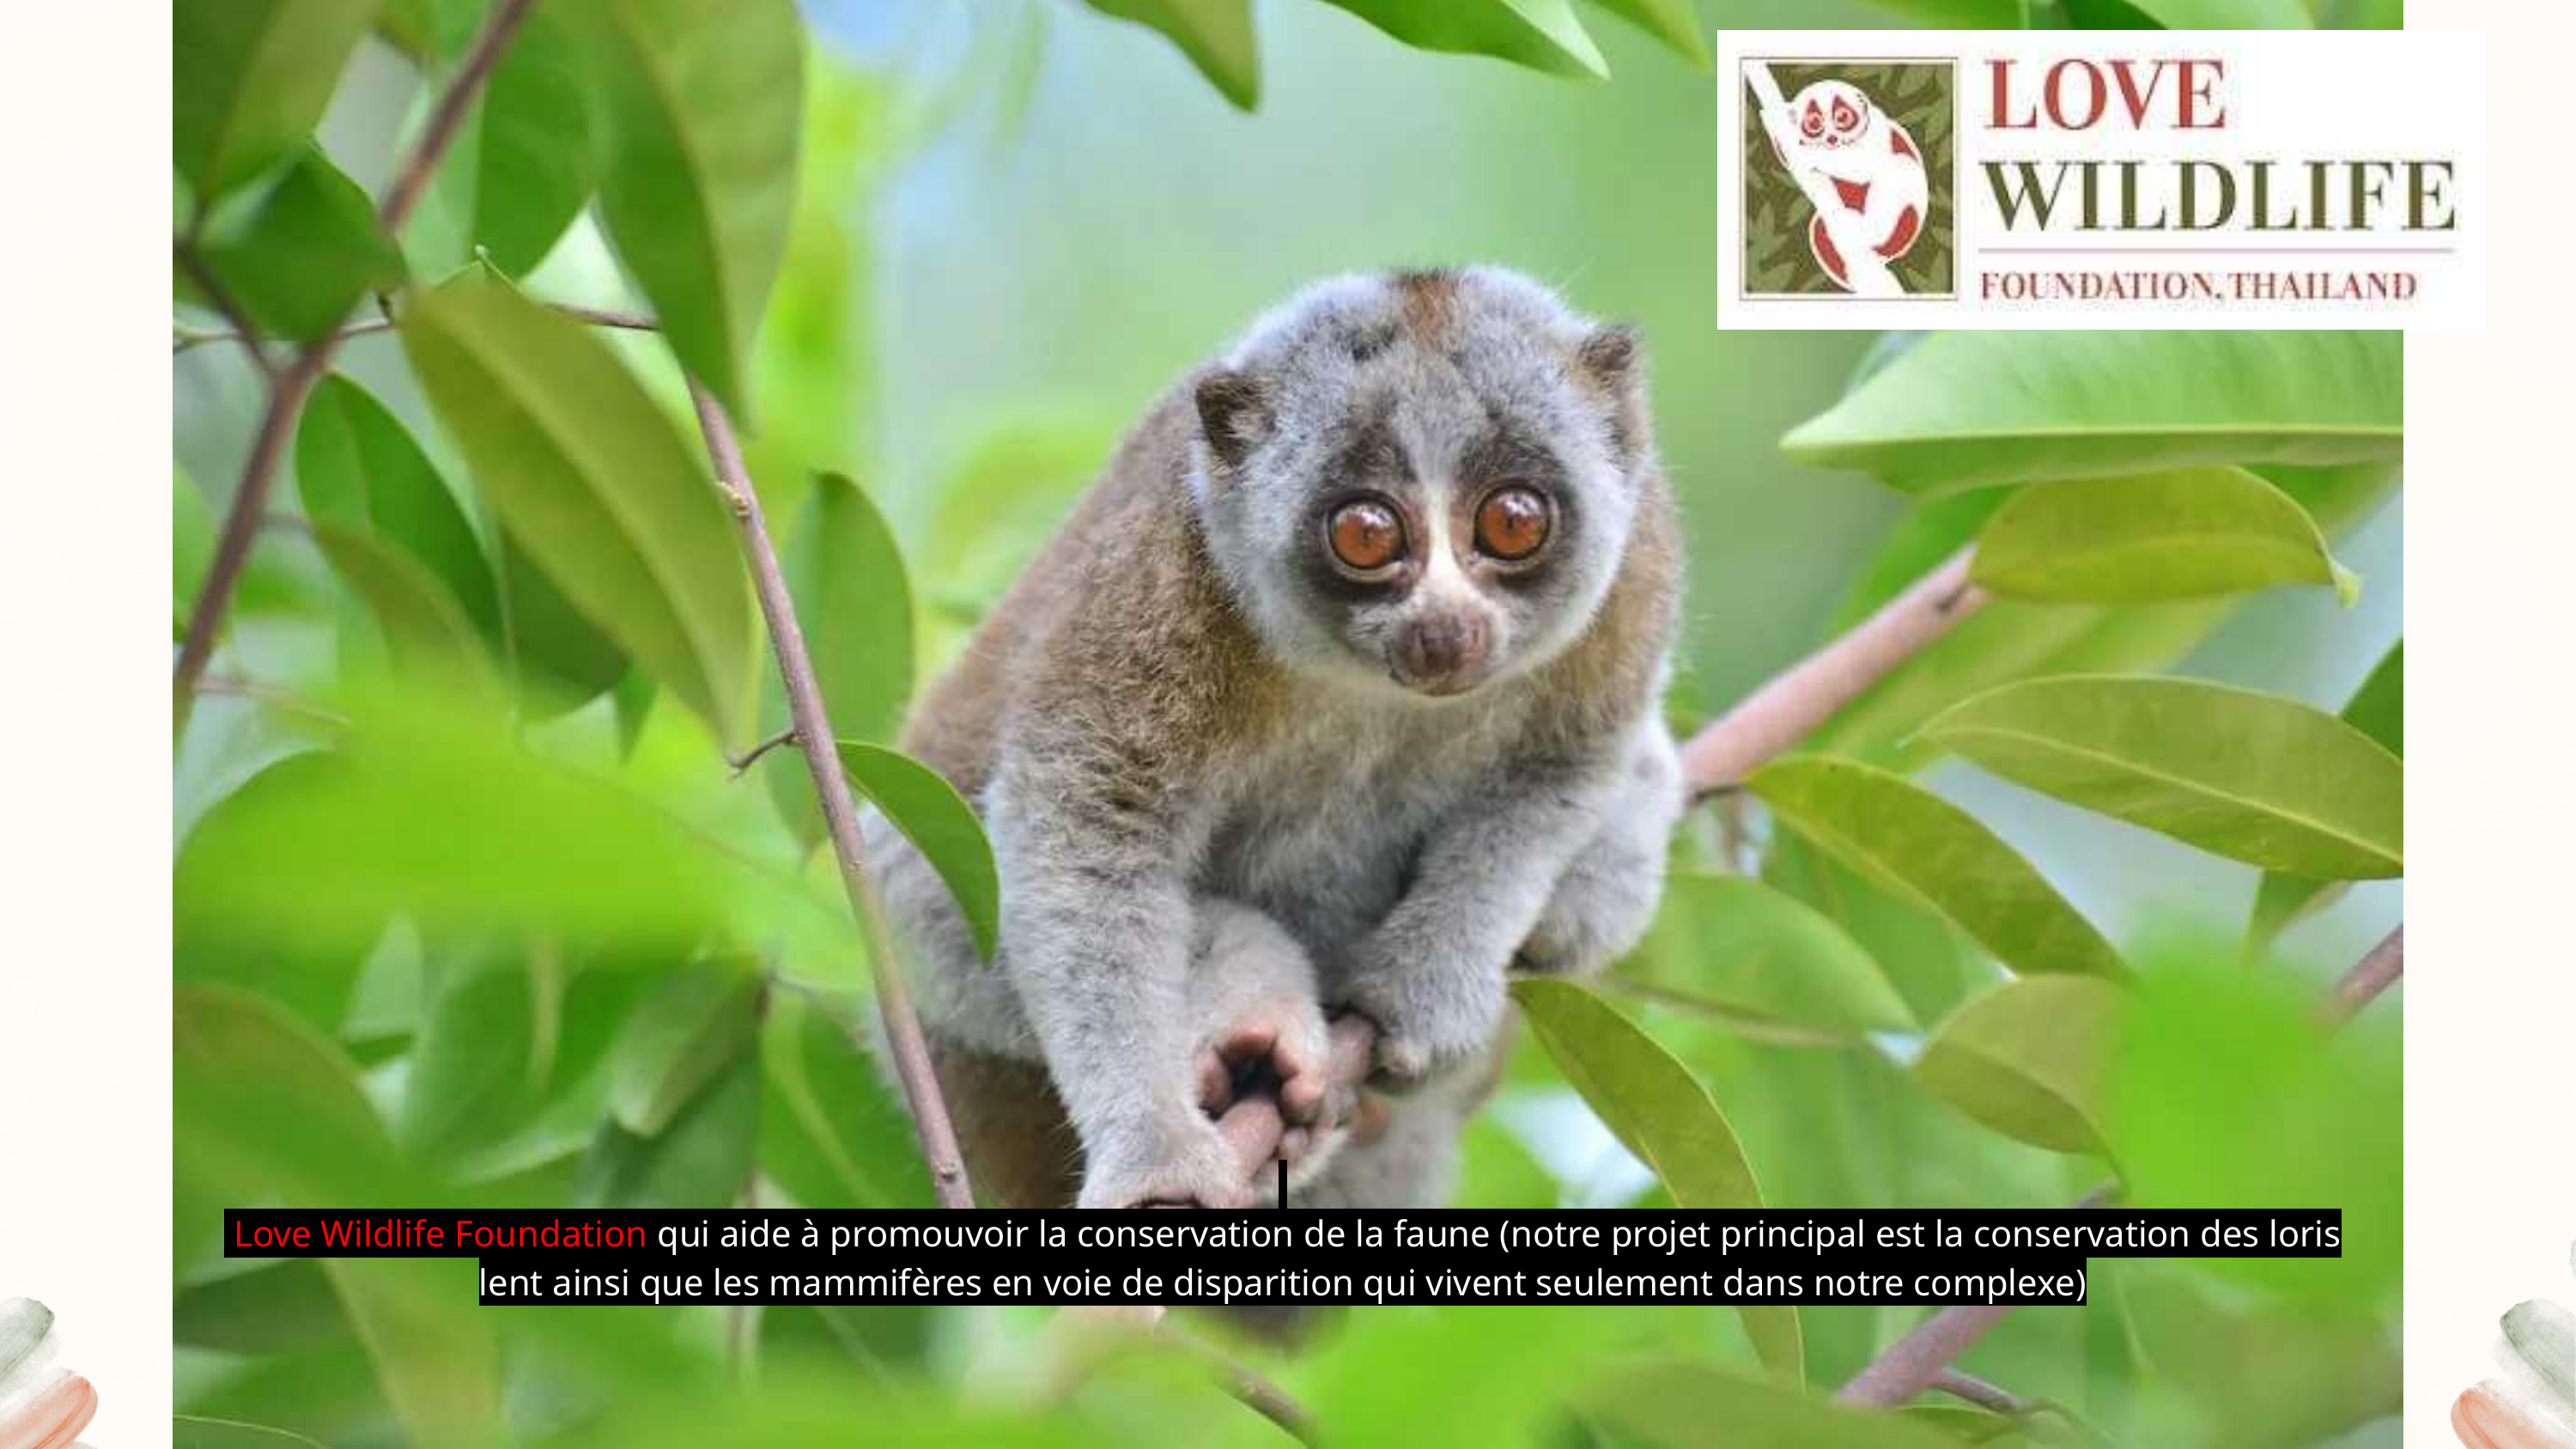

Love Wildlife Foundation qui aide à promouvoir la conservation de la faune (notre projet principal est la conservation des loris lent ainsi que les mammifères en voie de disparition qui vivent seulement dans notre complexe)